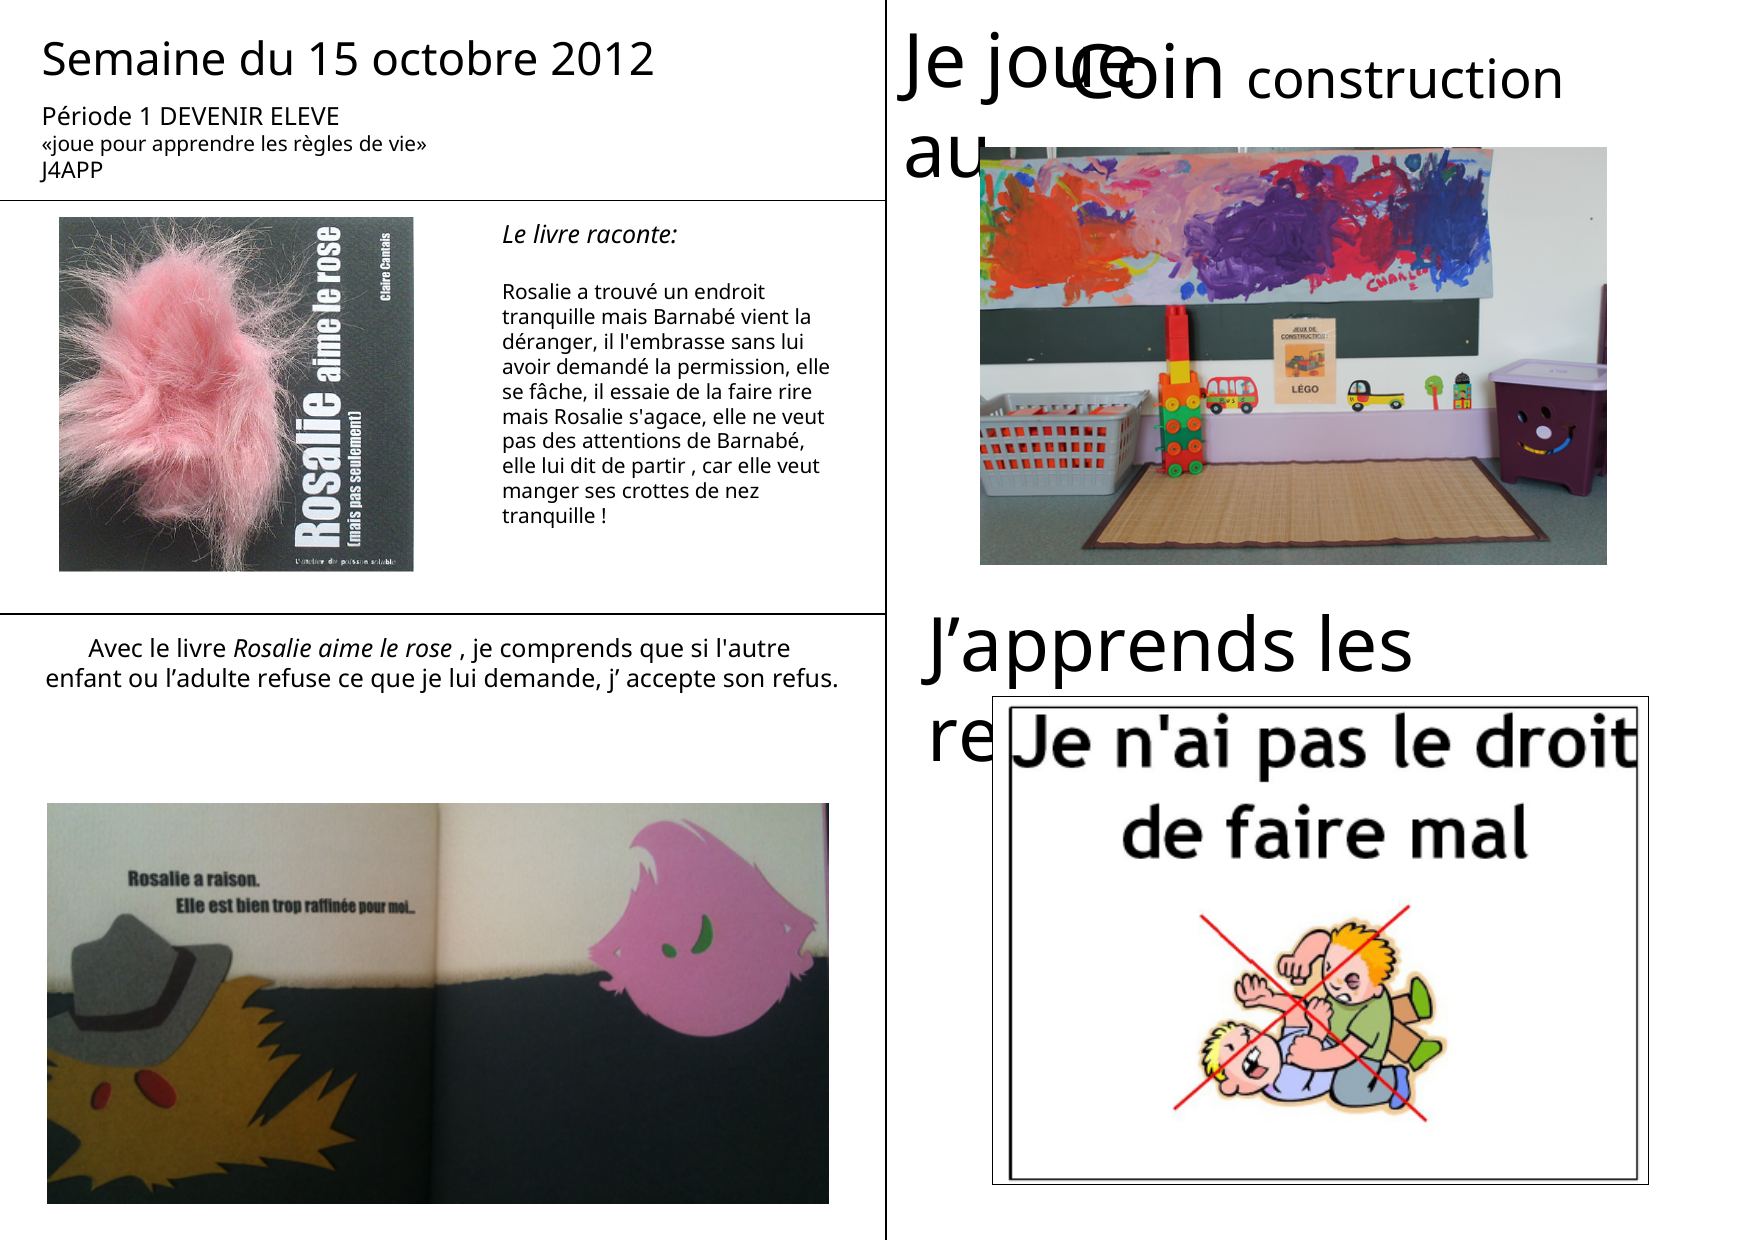

Je joue au
Coin construction
Semaine du 15 octobre 2012
Période 1 DEVENIR ELEVE
«joue pour apprendre les règles de vie»
J4APP
Le livre raconte:
Rosalie a trouvé un endroit tranquille mais Barnabé vient la déranger, il l'embrasse sans lui avoir demandé la permission, elle se fâche, il essaie de la faire rire mais Rosalie s'agace, elle ne veut pas des attentions de Barnabé, elle lui dit de partir , car elle veut manger ses crottes de nez tranquille !
J’apprends les regles
Avec le livre Rosalie aime le rose , je comprends que si l'autre
enfant ou l’adulte refuse ce que je lui demande, j’ accepte son refus.